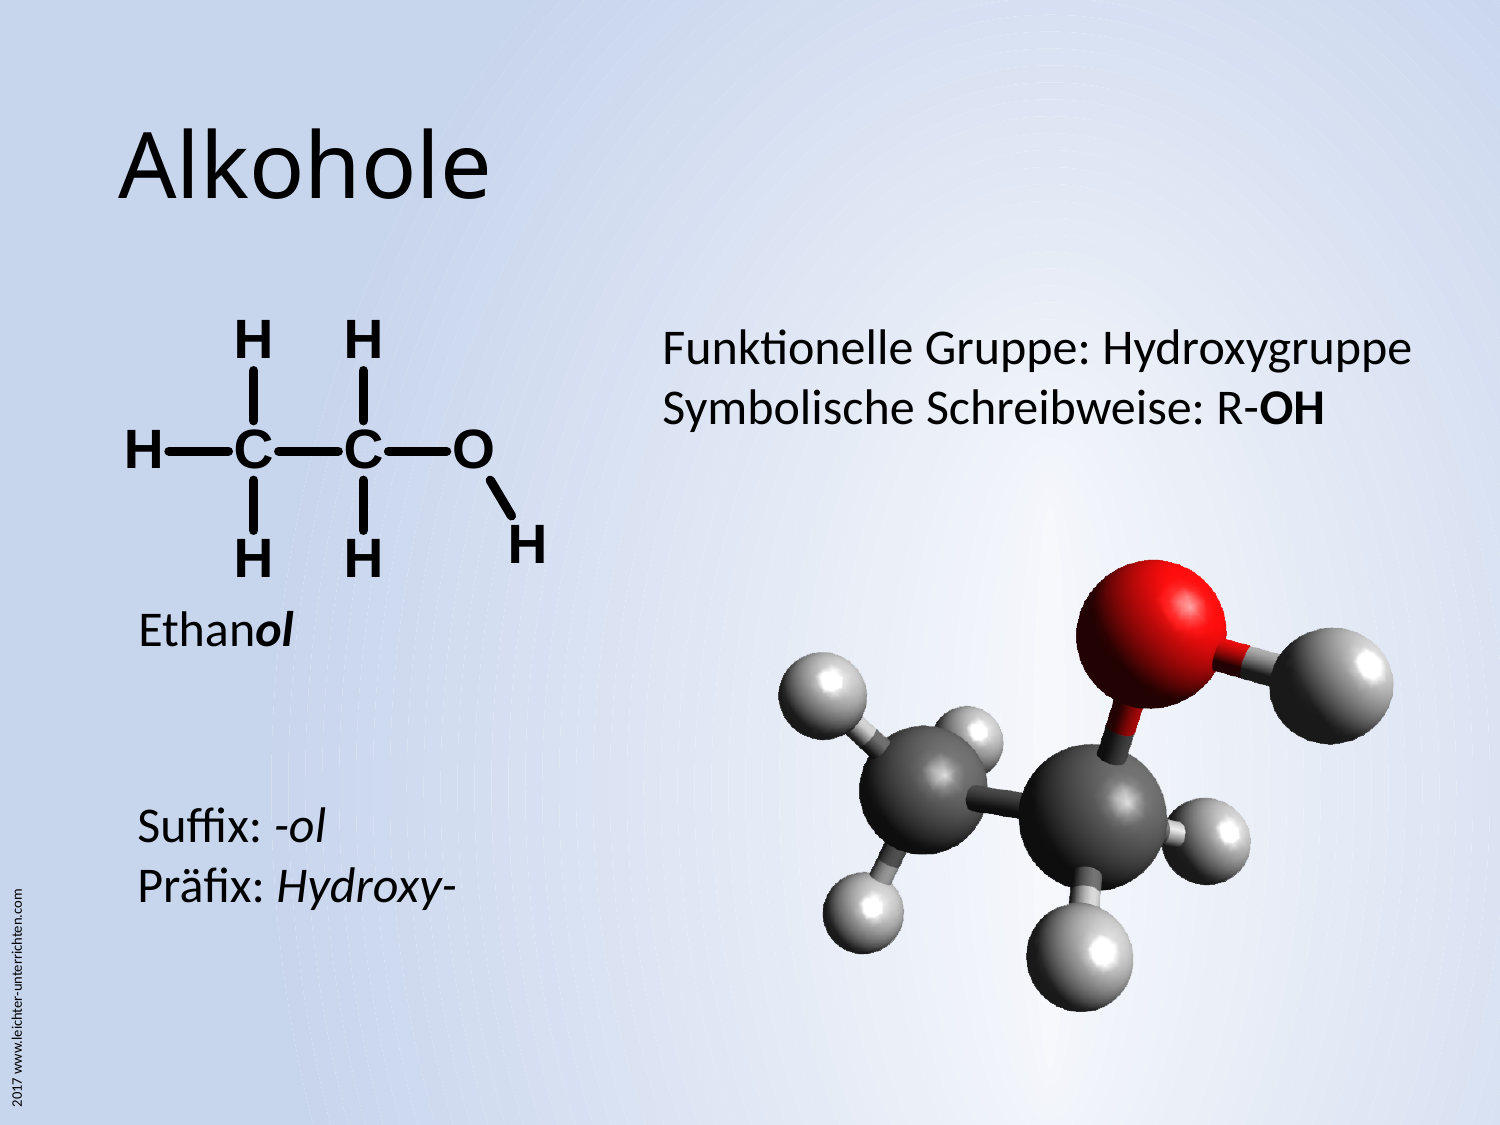

# Alkohole
Funktionelle Gruppe: Hydroxygruppe
Symbolische Schreibweise: R-OH
Ethanol
Suffix: -ol
Präfix: Hydroxy-